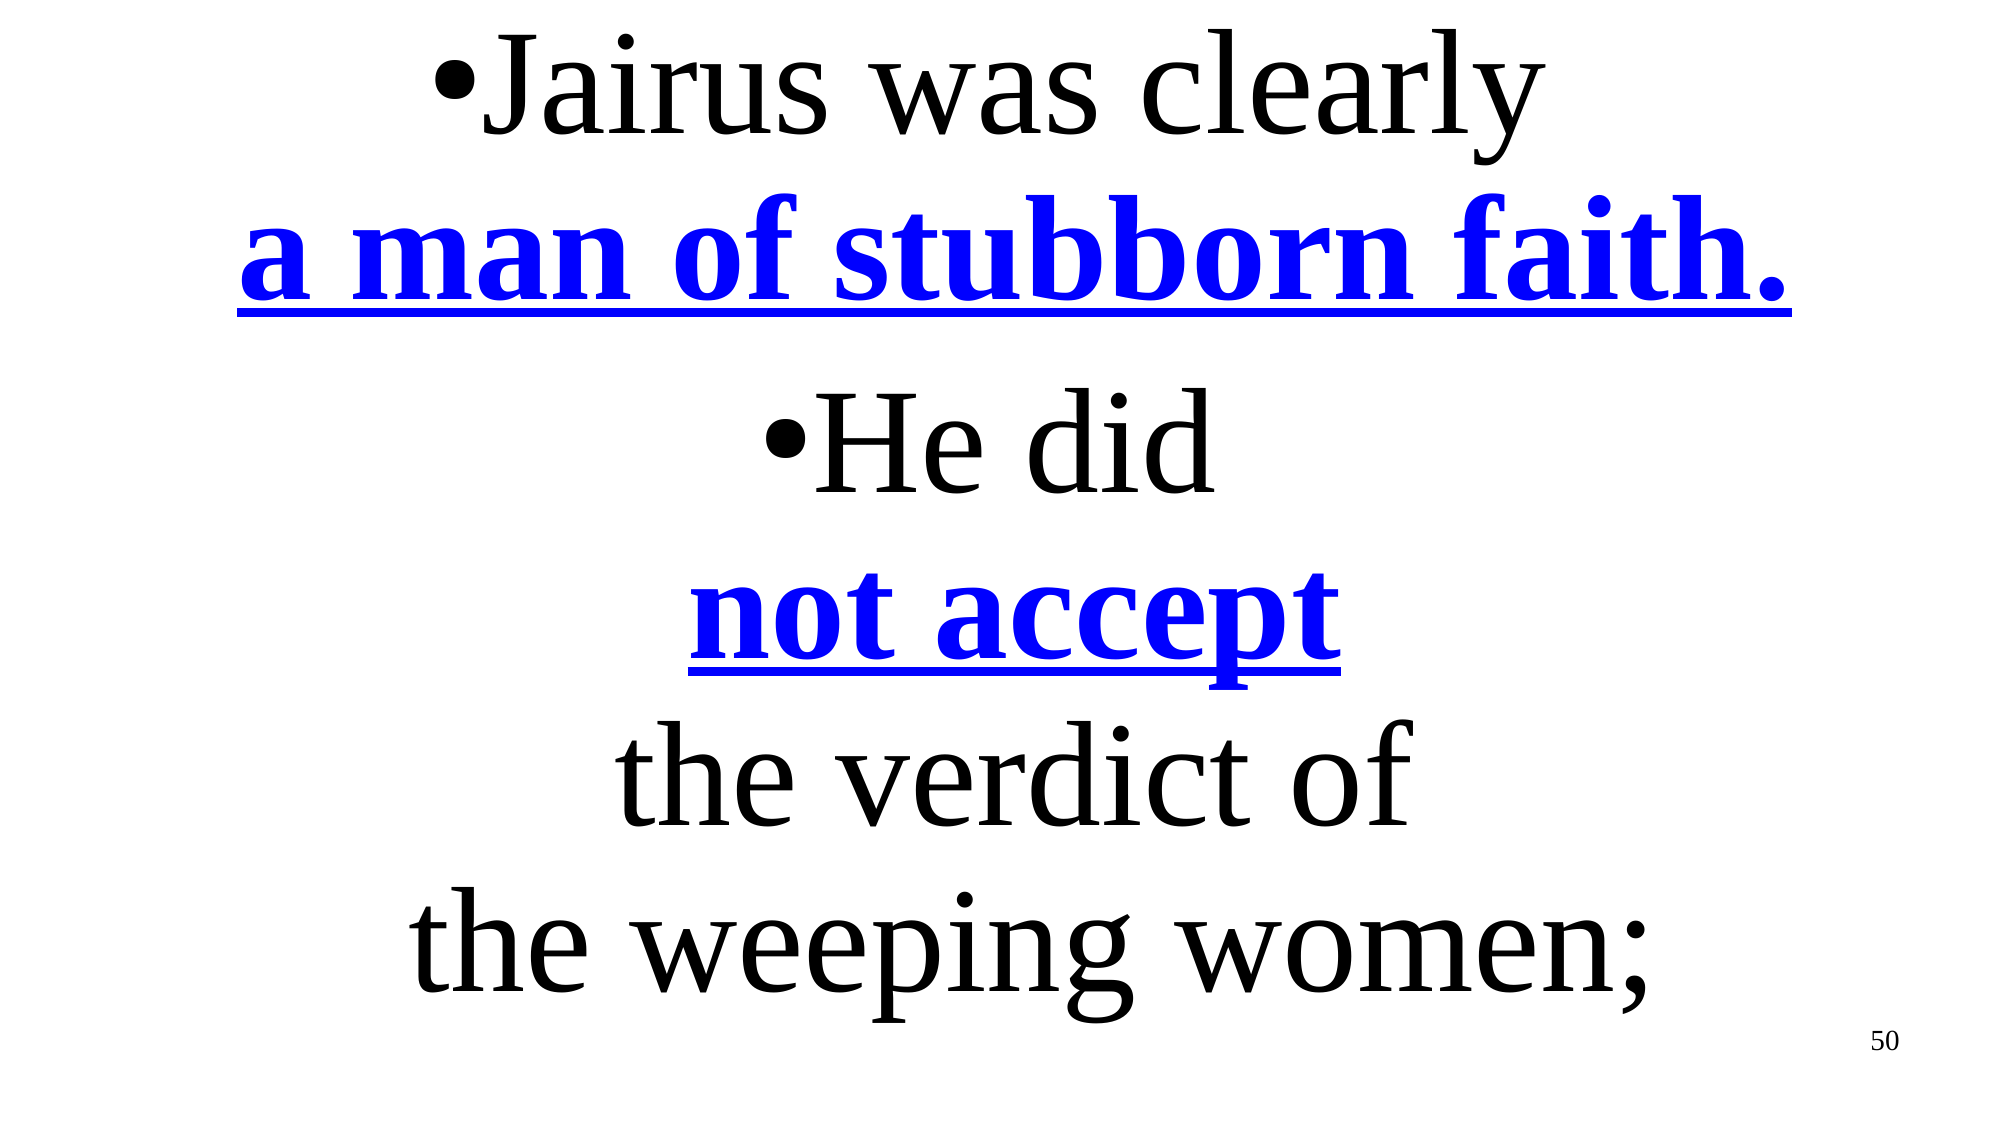

# Jairus was clearly a man of stubborn faith.
He did
not accept
the verdict of
the weeping women;
50